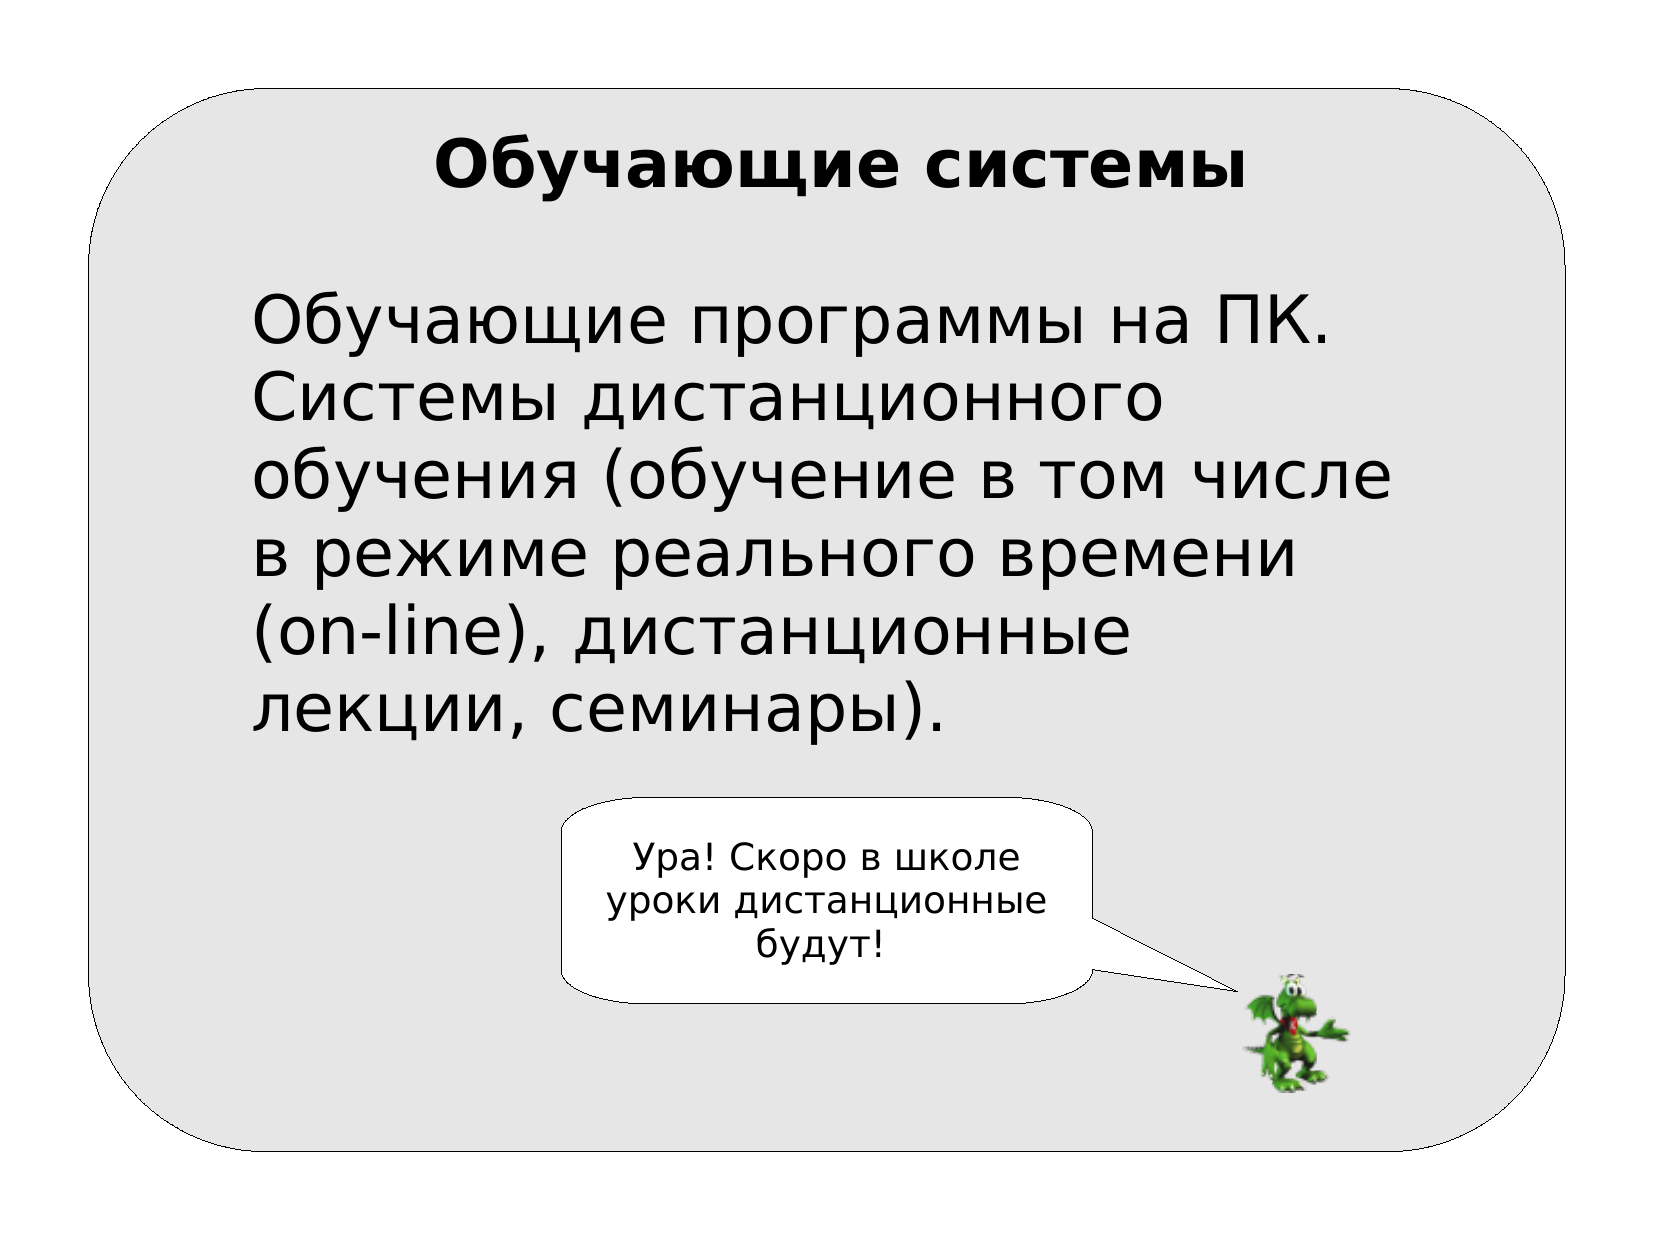

Обучающие системы
Обучающие программы на ПК.
Системы дистанционного обучения (обучение в том числе
в режиме реального времени
(on-line), дистанционные лекции, семинары).
Ура! Скоро в школе уроки дистанционные
будут!